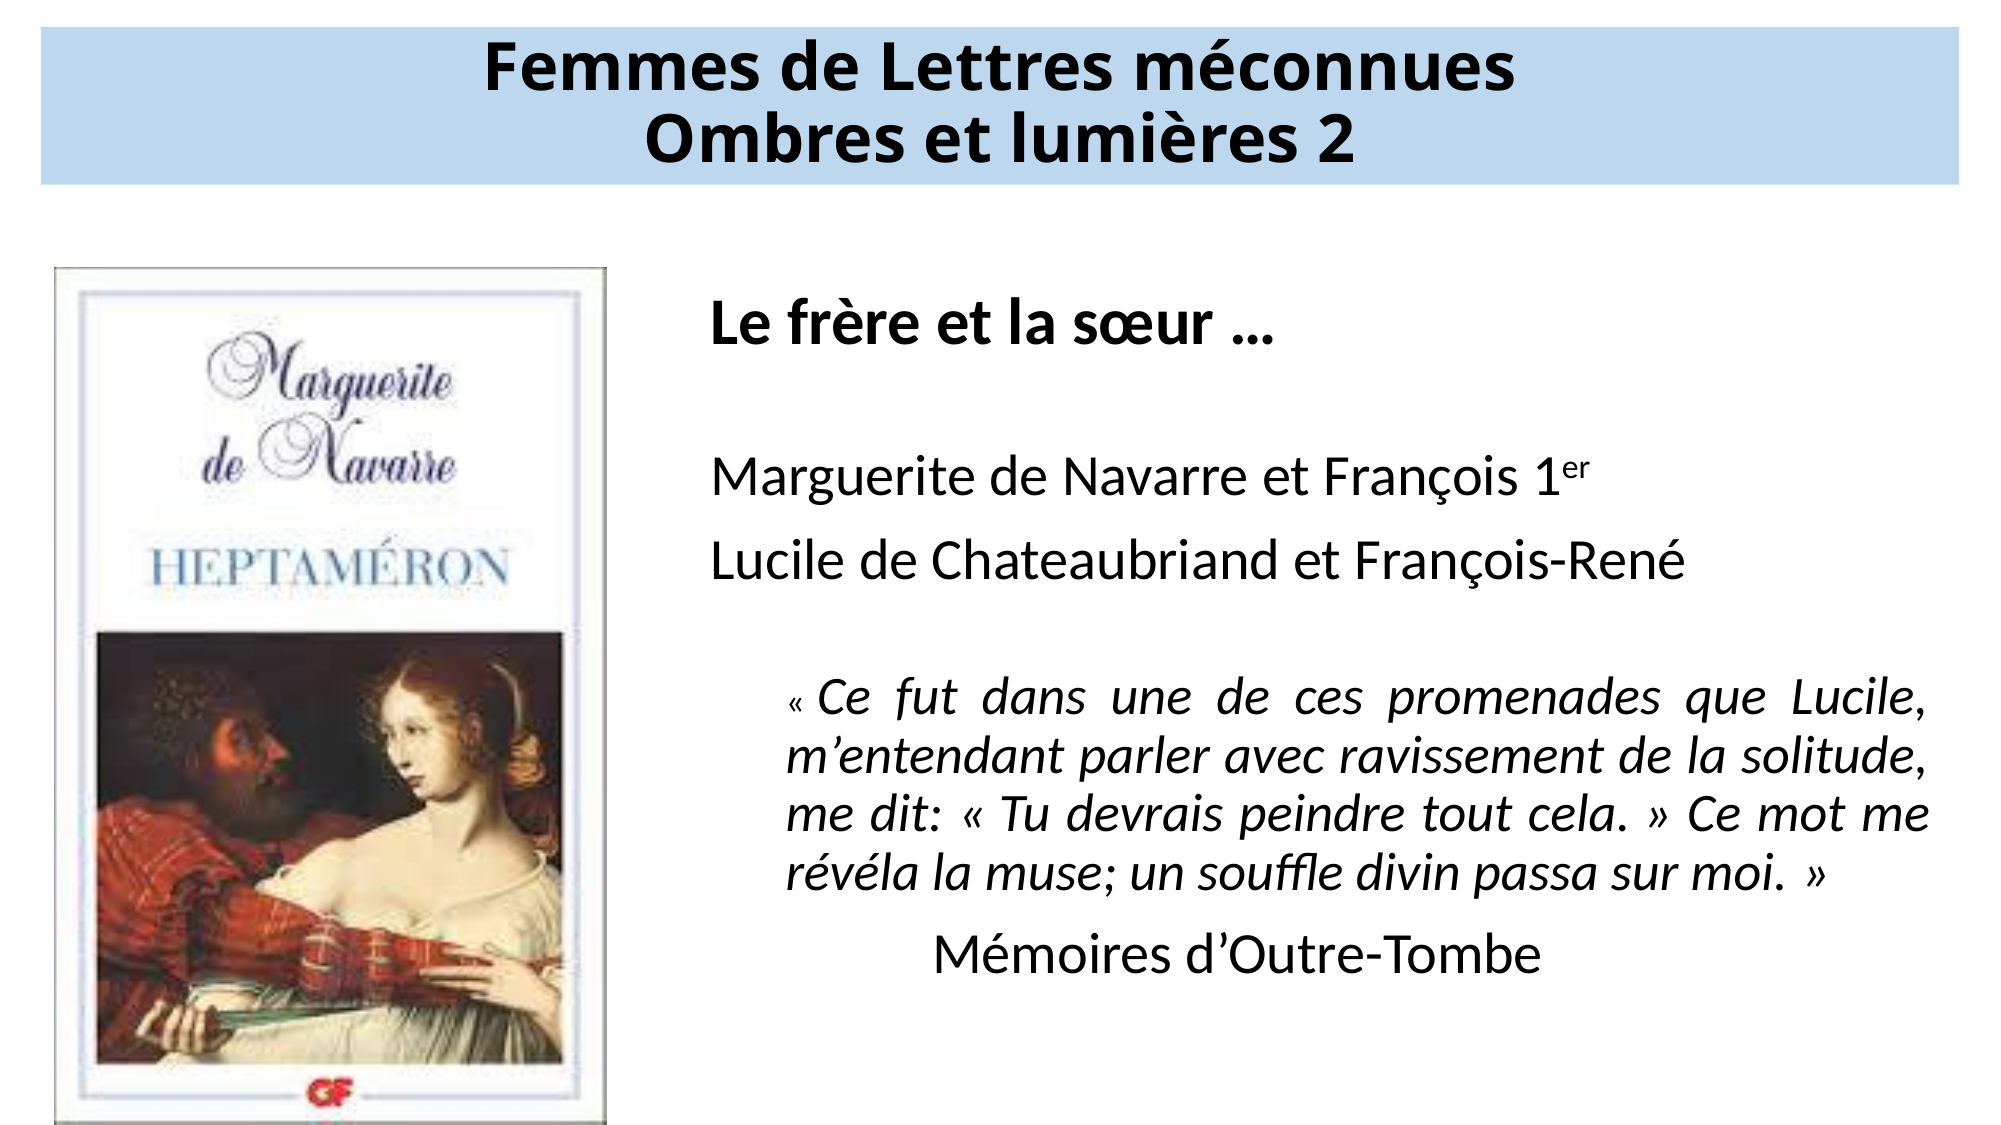

# Femmes de Lettres méconnues Ombres et lumières 2
Le frère et la sœur …
Marguerite de Navarre et François 1er
Lucile de Chateaubriand et François-René
« Ce fut dans une de ces promenades que Lucile, m’entendant parler avec ravissement de la solitude, me dit: « Tu devrais peindre tout cela. » Ce mot me révéla la muse; un souffle divin passa sur moi. »
			Mémoires d’Outre-Tombe